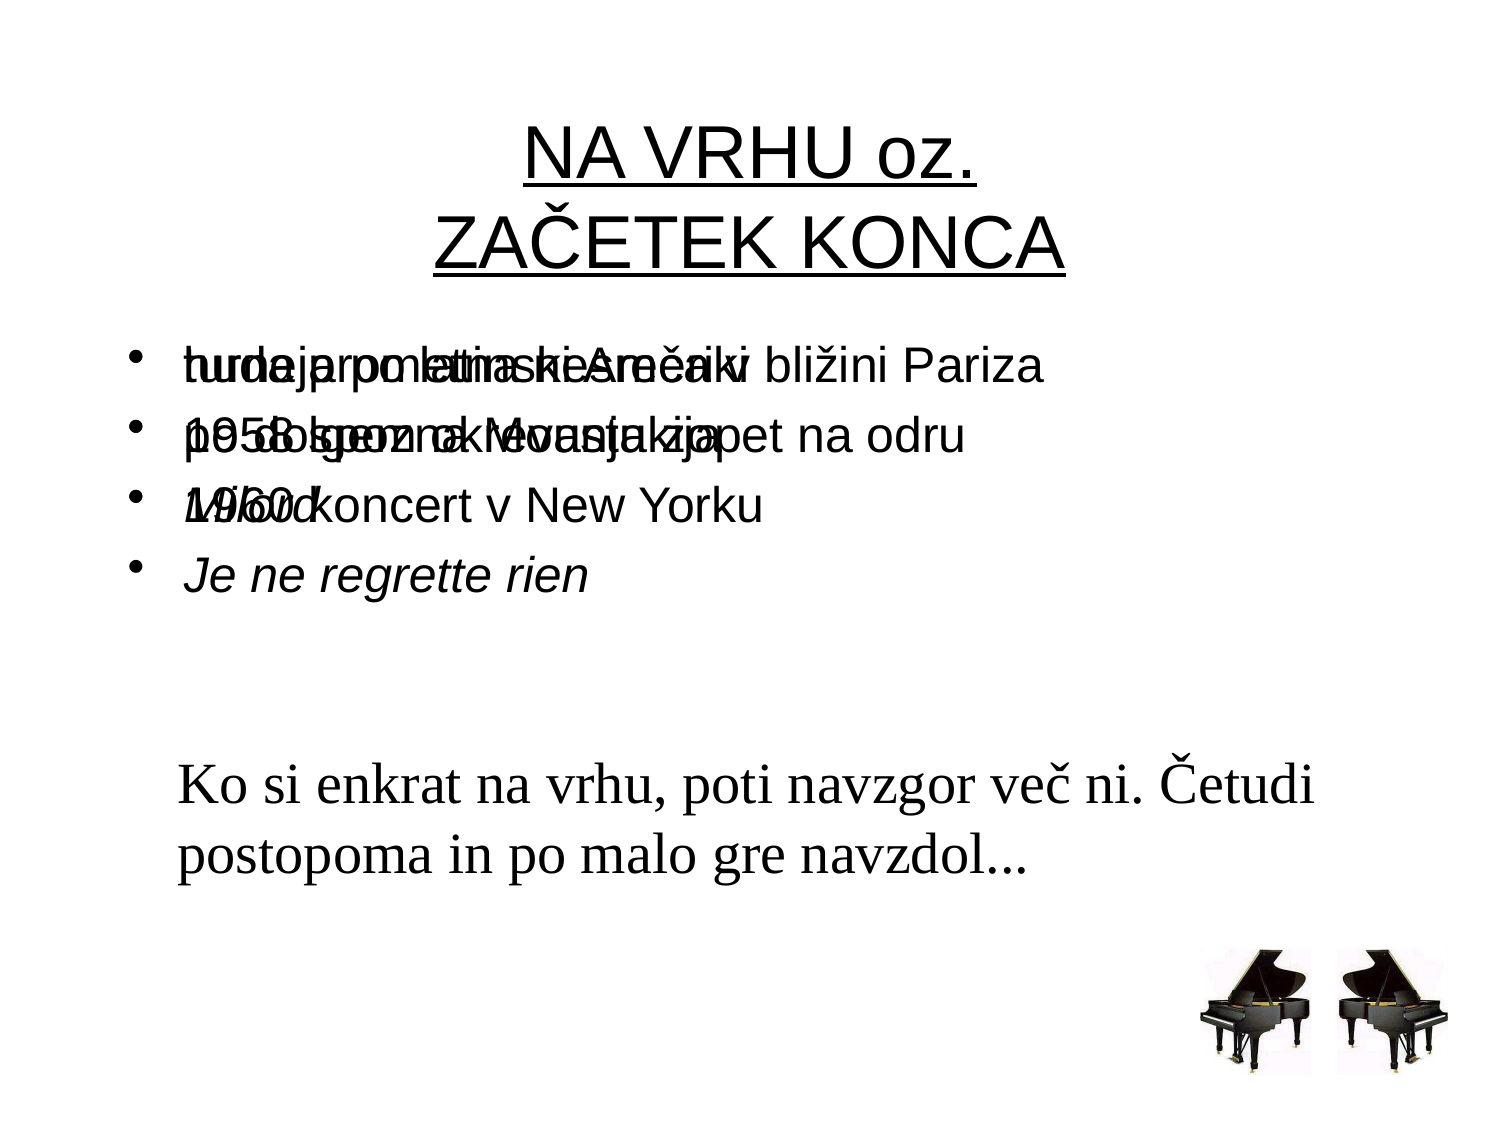

# NA VRHU oz. ZAČETEK KONCA
turneja po latinski Ameriki
1958 spozna Moustakija
Milord
Je ne regrette rien
huda prometna nesreča v bližini Pariza
po dolgem okrevanju zopet na odru
1960 koncert v New Yorku
Ko si enkrat na vrhu, poti navzgor več ni. Četudi postopoma in po malo gre navzdol...